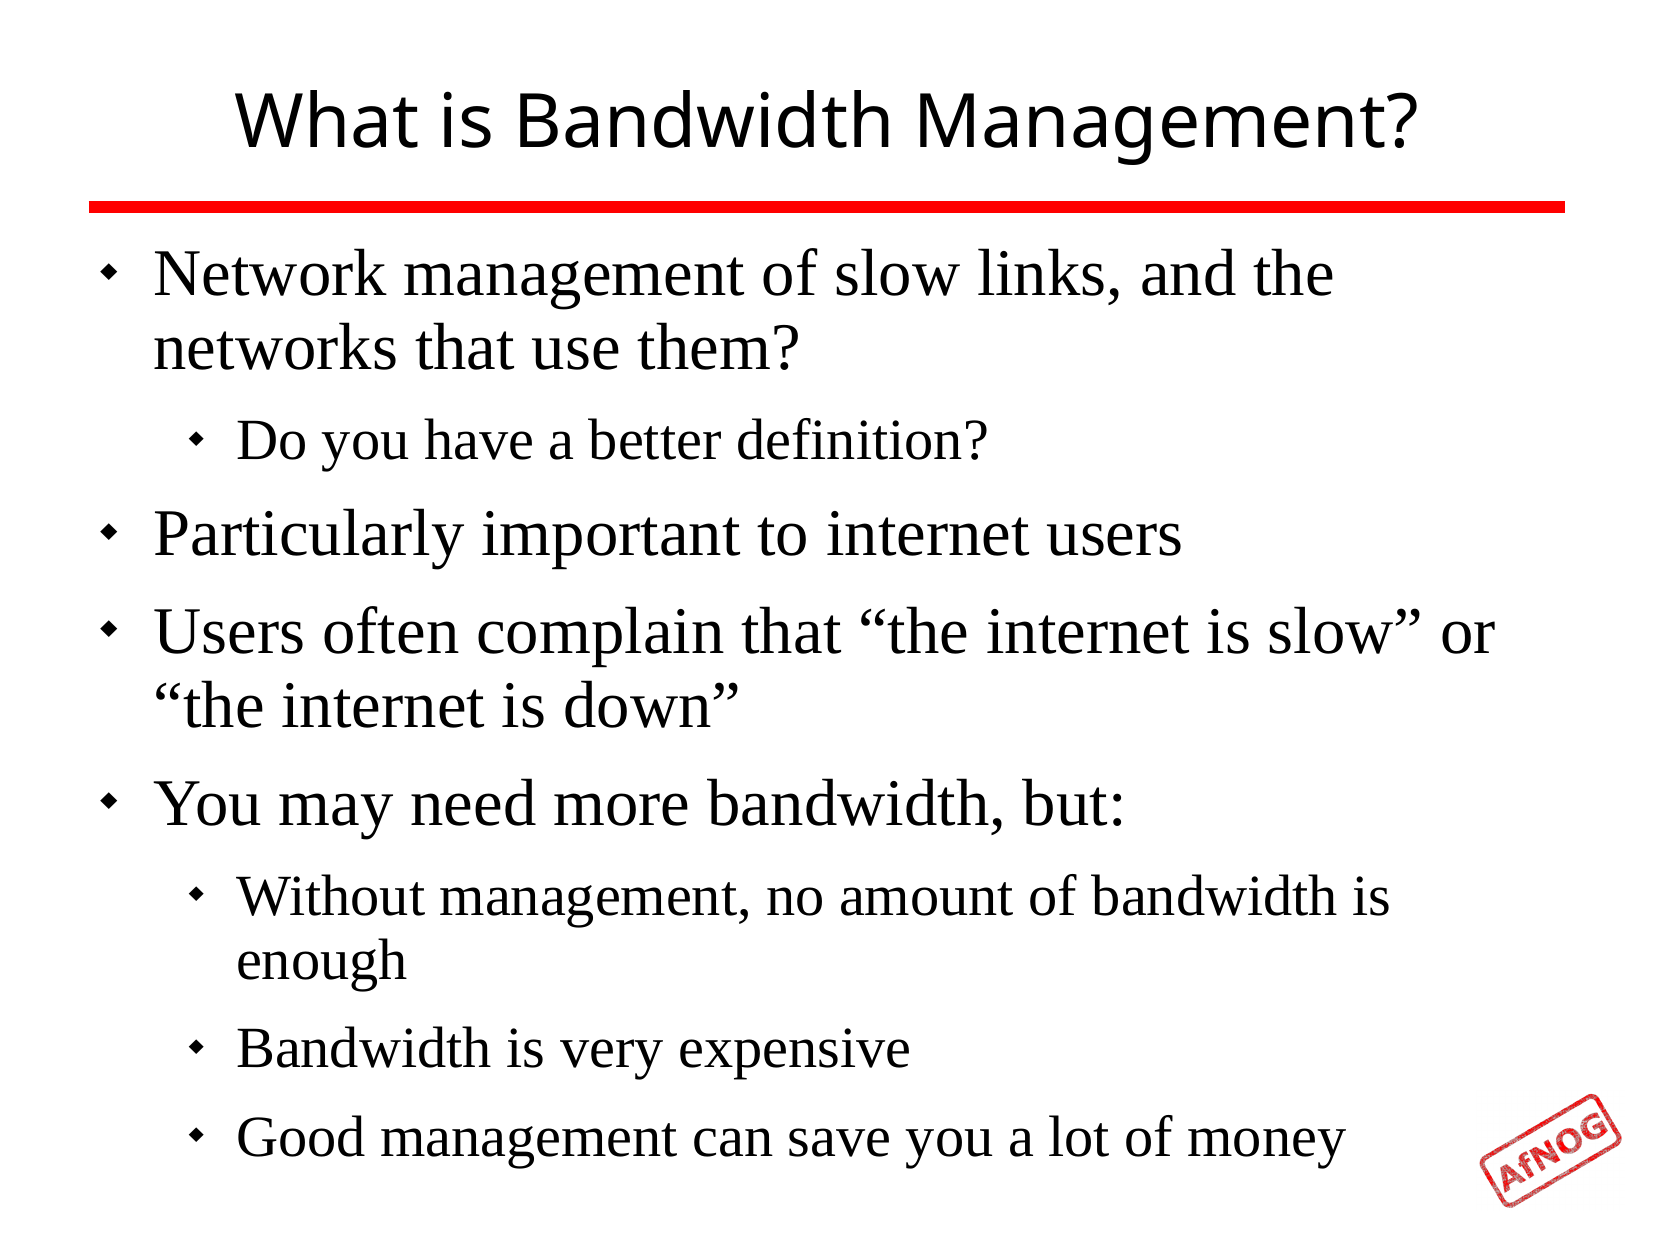

# What is Bandwidth Management?
Network management of slow links, and the networks that use them?
Do you have a better definition?
Particularly important to internet users
Users often complain that “the internet is slow” or “the internet is down”
You may need more bandwidth, but:
Without management, no amount of bandwidth is enough
Bandwidth is very expensive
Good management can save you a lot of money